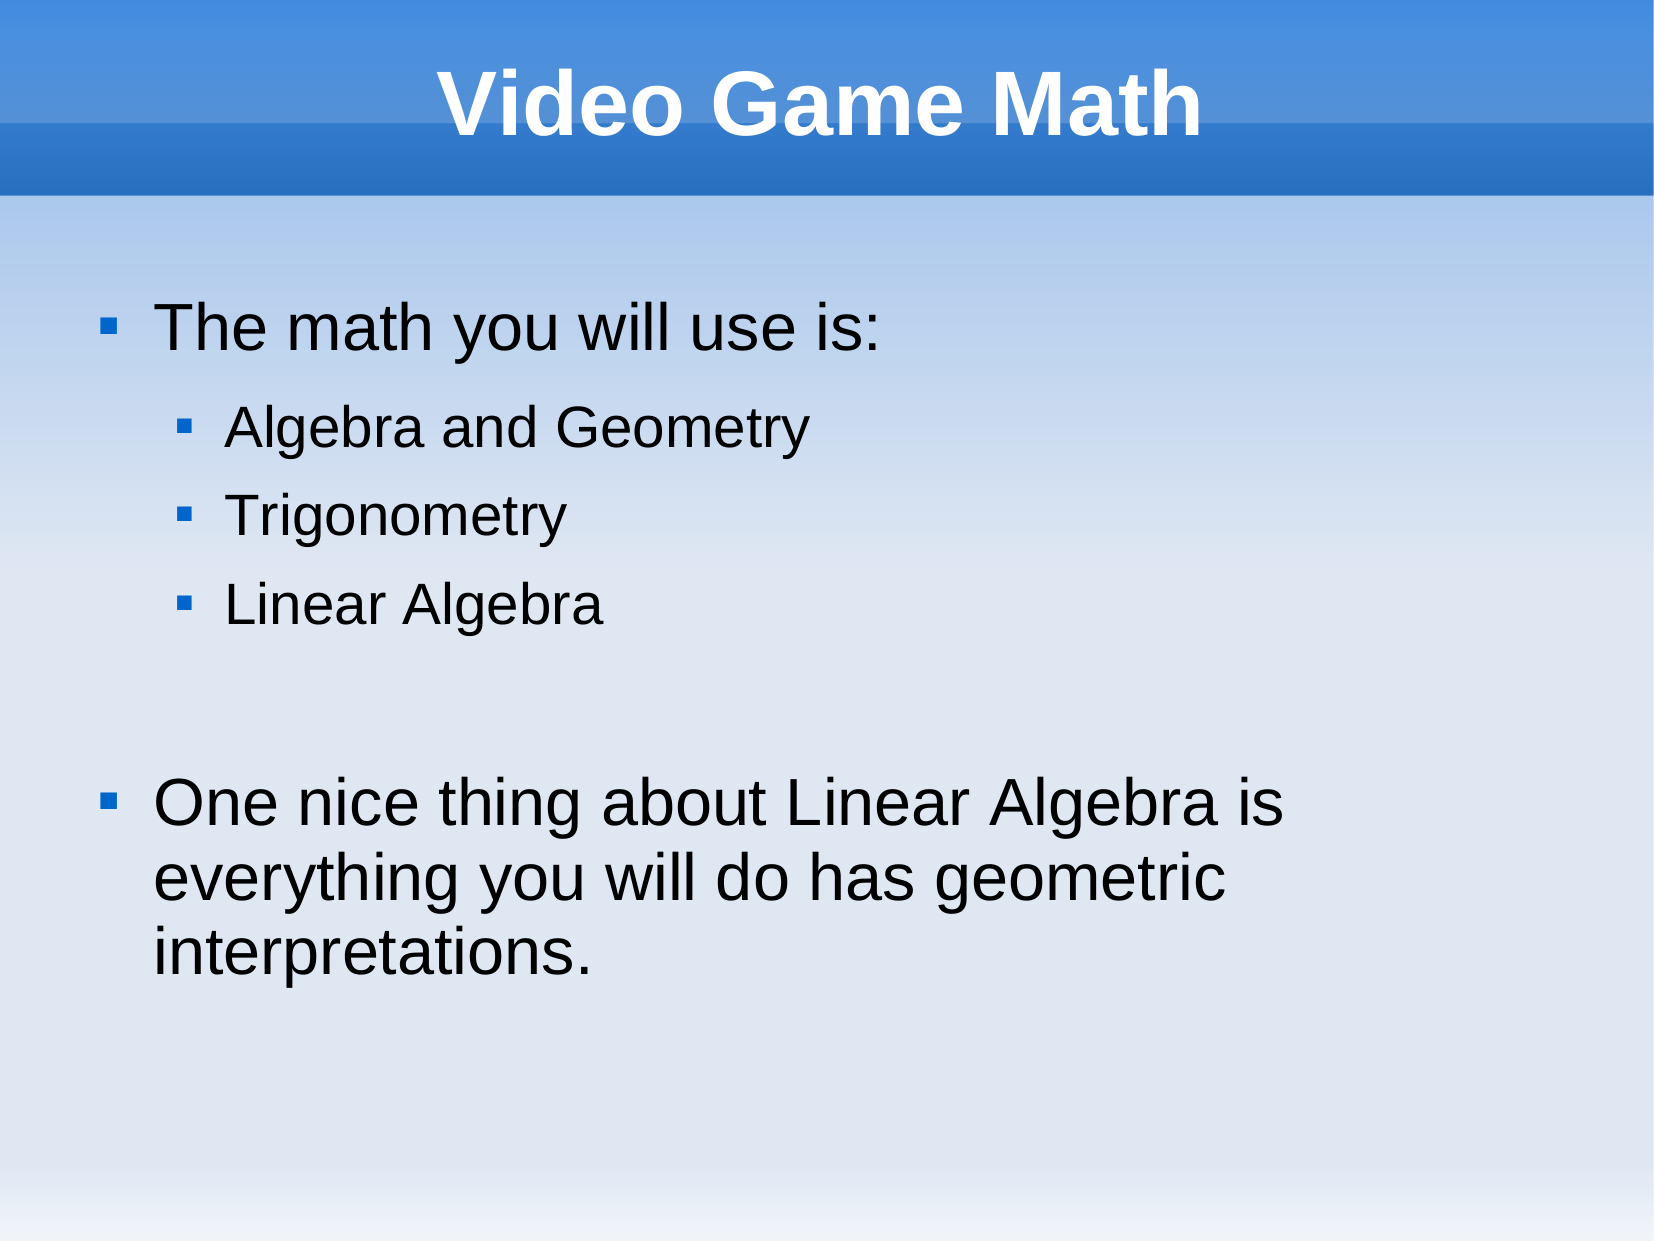

# Video Game Math
The math you will use is:
Algebra and Geometry
Trigonometry
Linear Algebra
One nice thing about Linear Algebra is everything you will do has geometric interpretations.